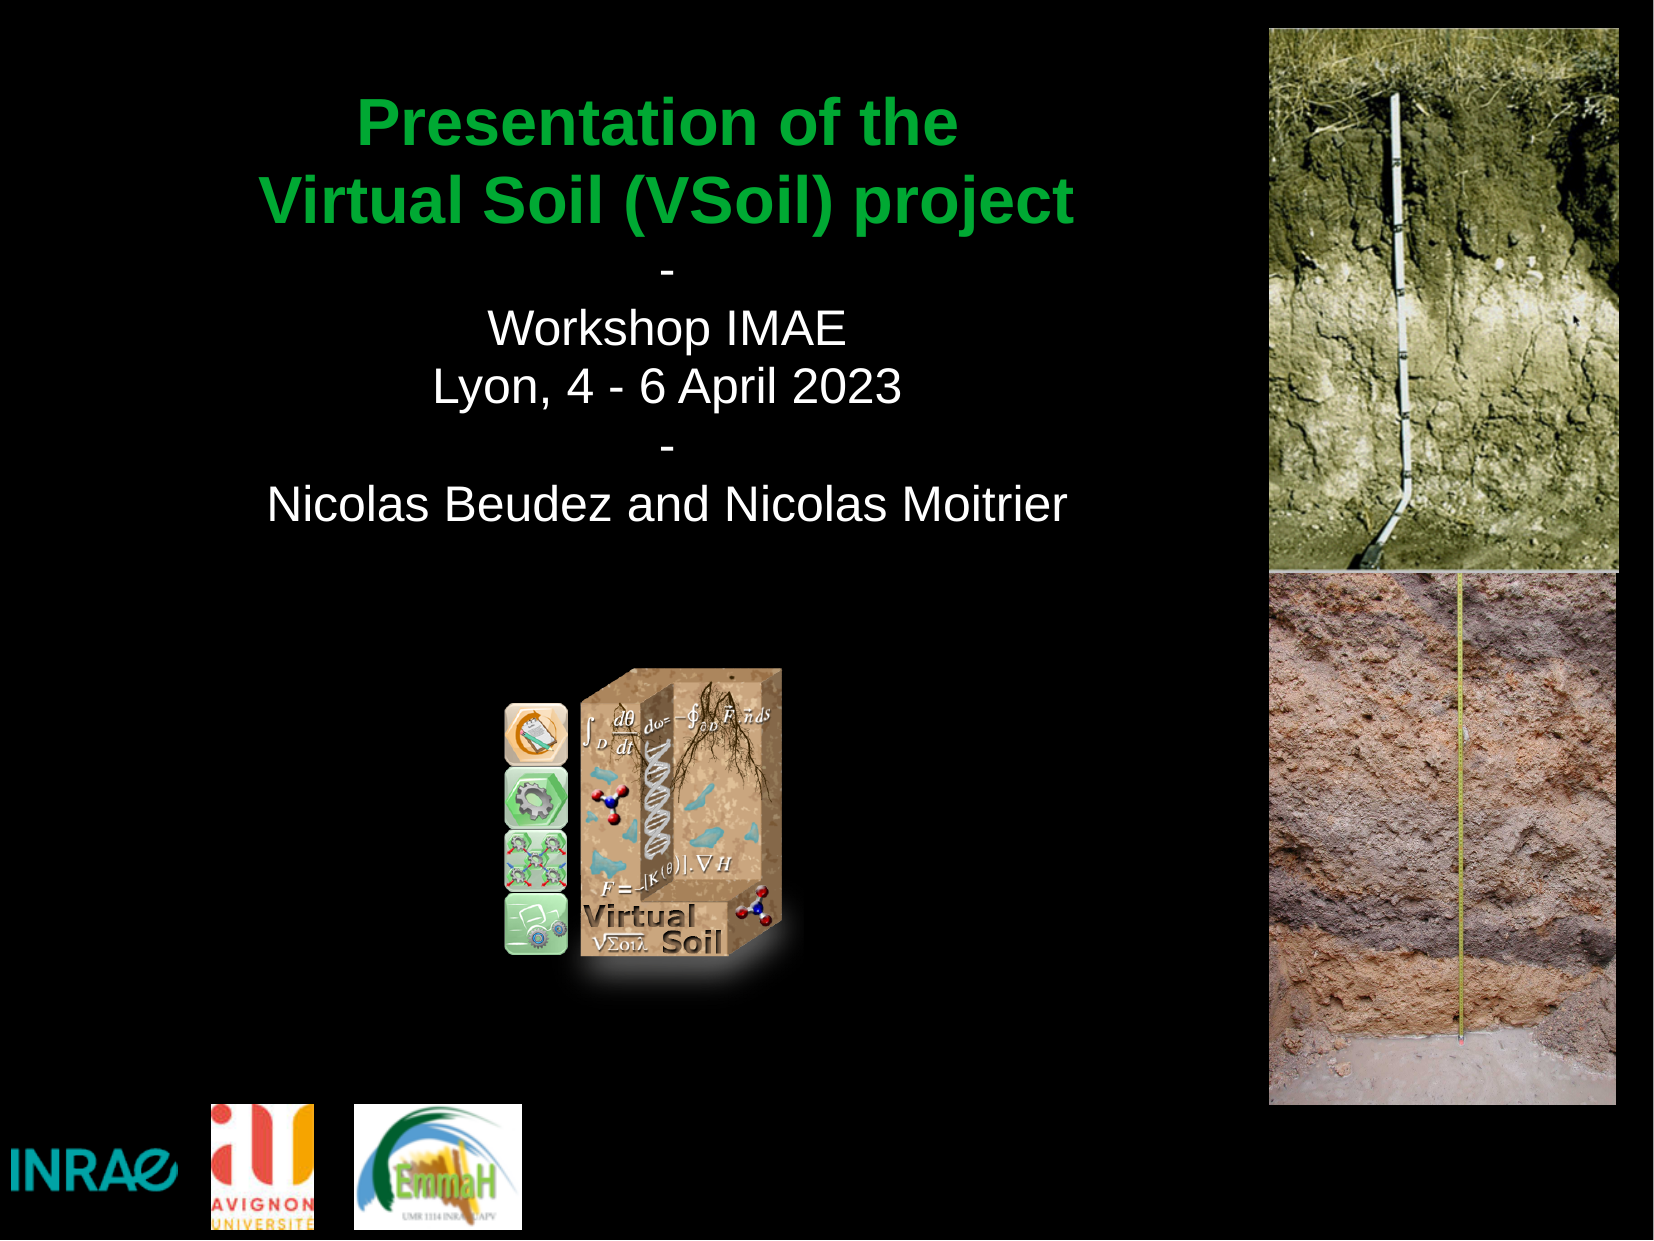

# Presentation of the Virtual Soil (VSoil) project - Workshop IMAE Lyon, 4 - 6 April 2023 - Nicolas Beudez and Nicolas Moitrier